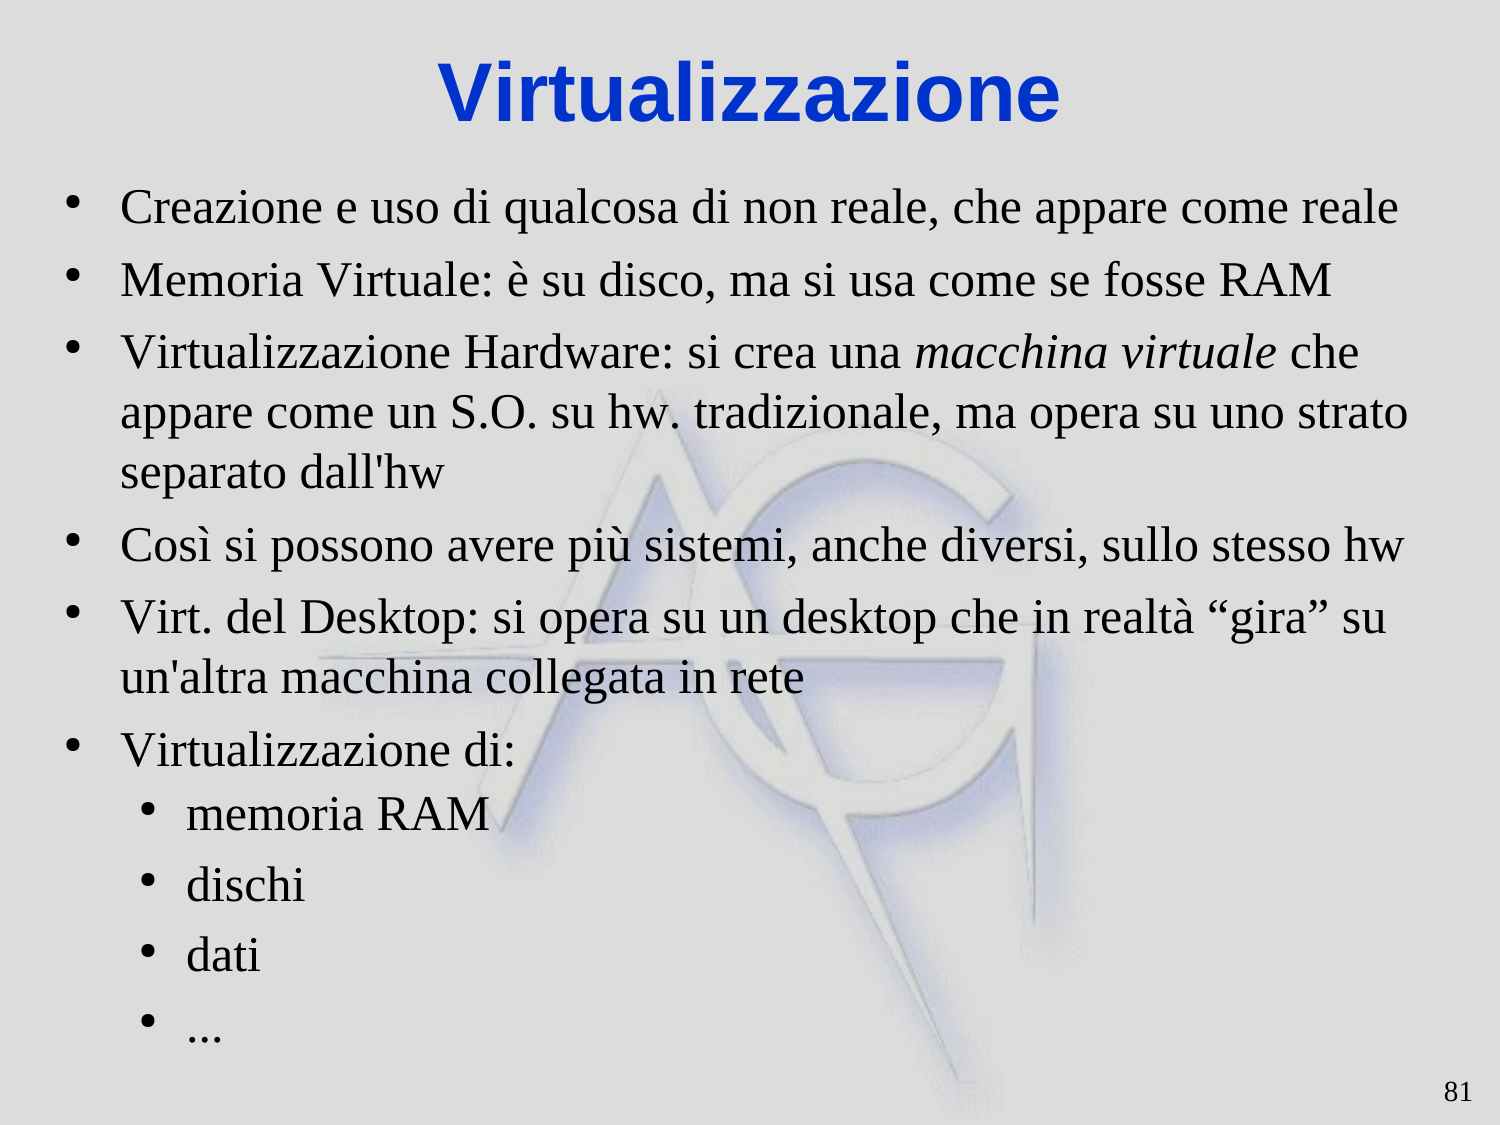

# Virtualizzazione
Creazione e uso di qualcosa di non reale, che appare come reale
Memoria Virtuale: è su disco, ma si usa come se fosse RAM
Virtualizzazione Hardware: si crea una macchina virtuale che appare come un S.O. su hw. tradizionale, ma opera su uno strato separato dall'hw
Così si possono avere più sistemi, anche diversi, sullo stesso hw
Virt. del Desktop: si opera su un desktop che in realtà “gira” su un'altra macchina collegata in rete
Virtualizzazione di:
memoria RAM
dischi
dati
...